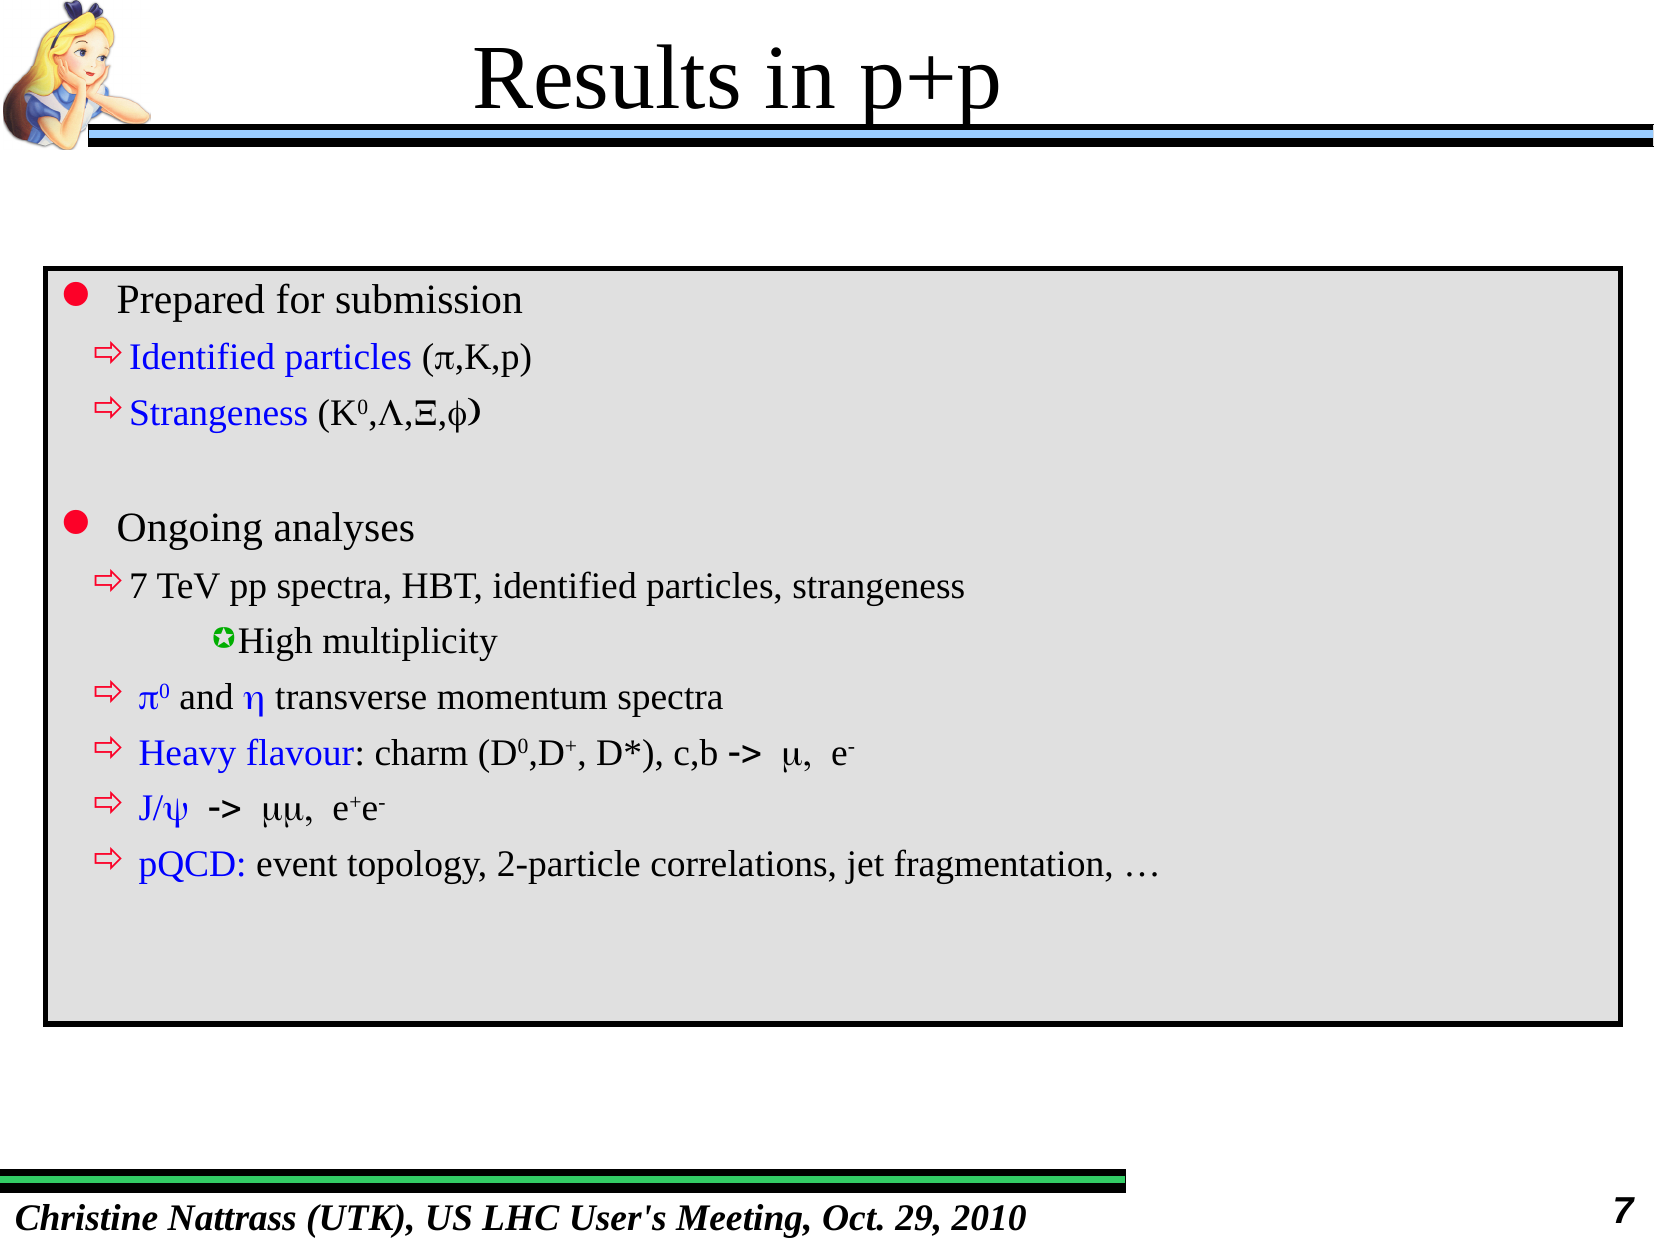

# Results in p+p
Prepared for submission
Identified particles (,K,p)
Strangeness (K0,,,
Ongoing analyses
7 TeV pp spectra, HBT, identified particles, strangeness
High multiplicity
 0 and  transverse momentum spectra
 Heavy flavour: charm (D0,D+, D*), c,b e-
 J/e+e-
 pQCD: event topology, 2-particle correlations, jet fragmentation, …
7